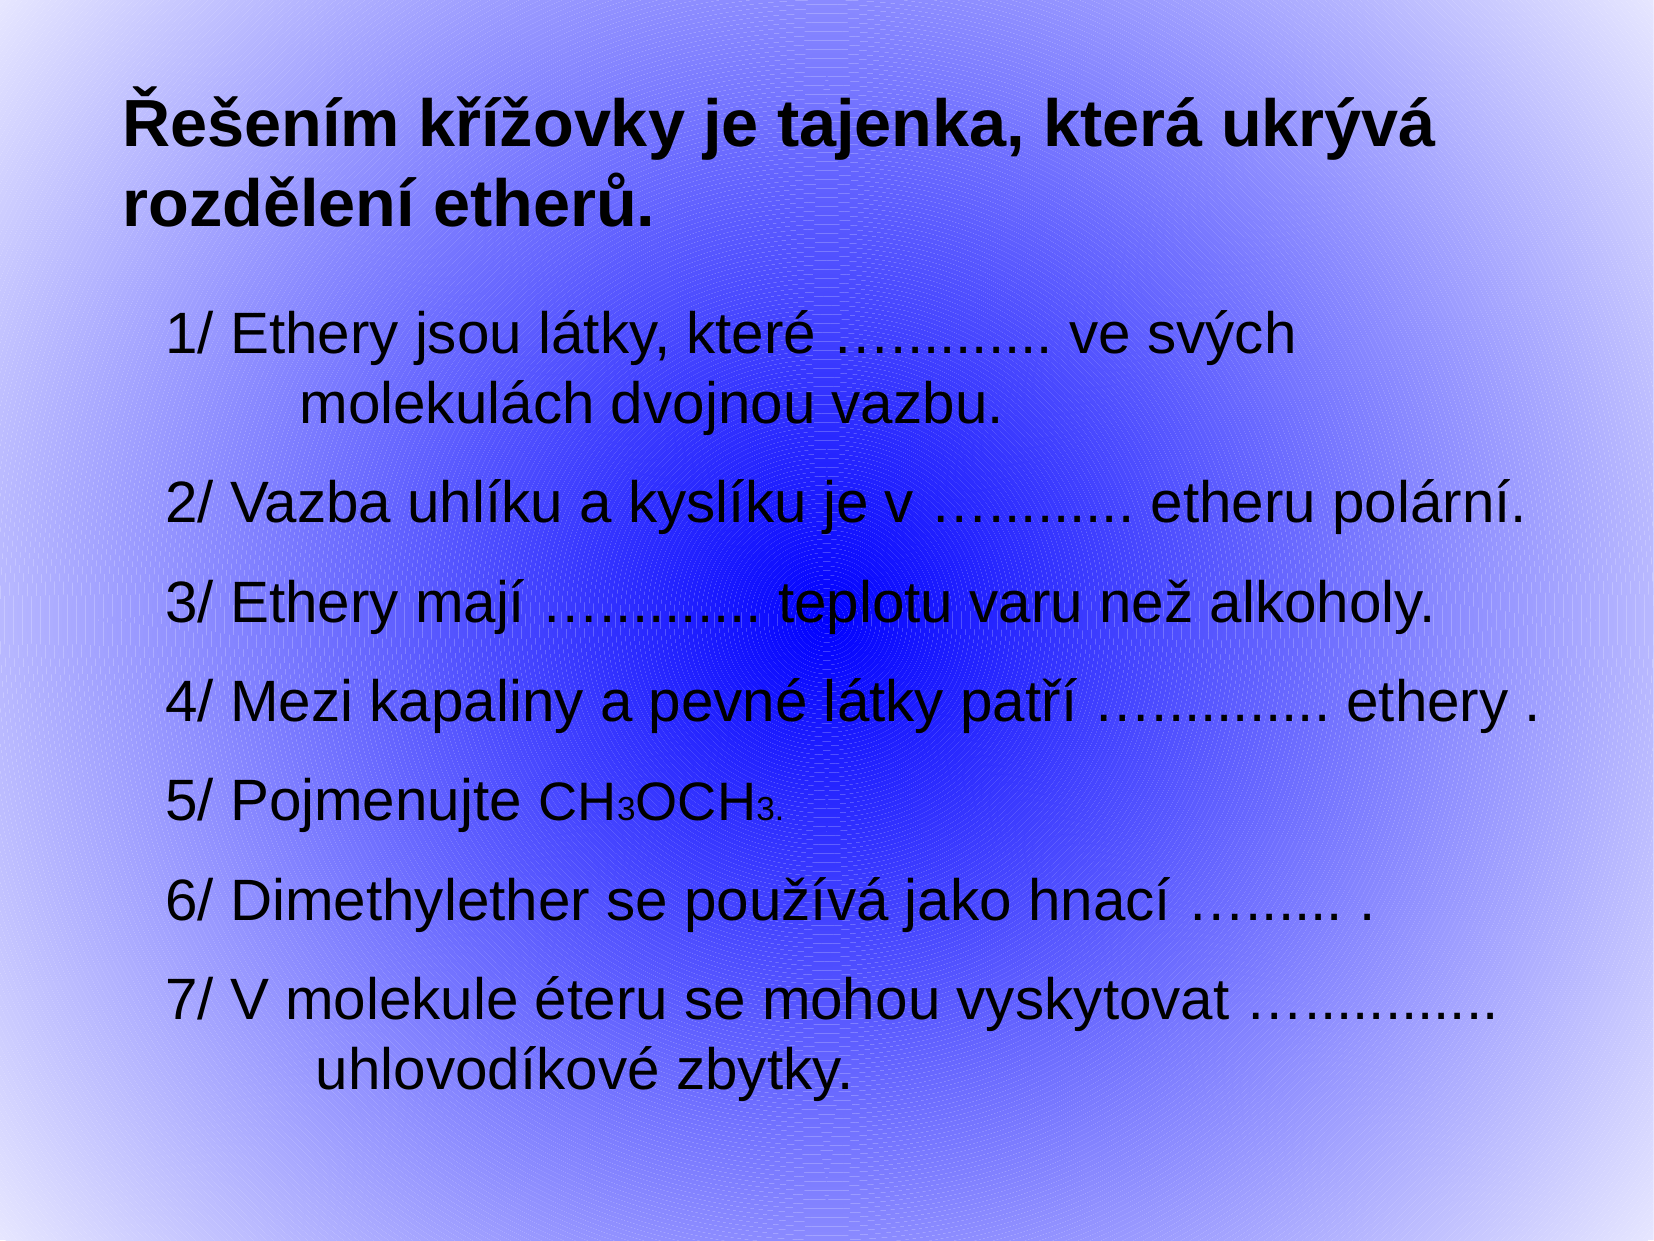

# Řešením křížovky je tajenka, která ukrývá rozdělení etherů.
1/ Ethery jsou látky, které ….......... ve svých molekulách dvojnou vazbu.
2/ Vazba uhlíku a kyslíku je v …......... etheru polární.
3/ Ethery mají ….......... teplotu varu než alkoholy.
4/ Mezi kapaliny a pevné látky patří …........... ethery .
5/ Pojmenujte CH3OCH3.
6/ Dimethylether se používá jako hnací …...... .
7/ V molekule éteru se mohou vyskytovat …............ uhlovodíkové zbytky.